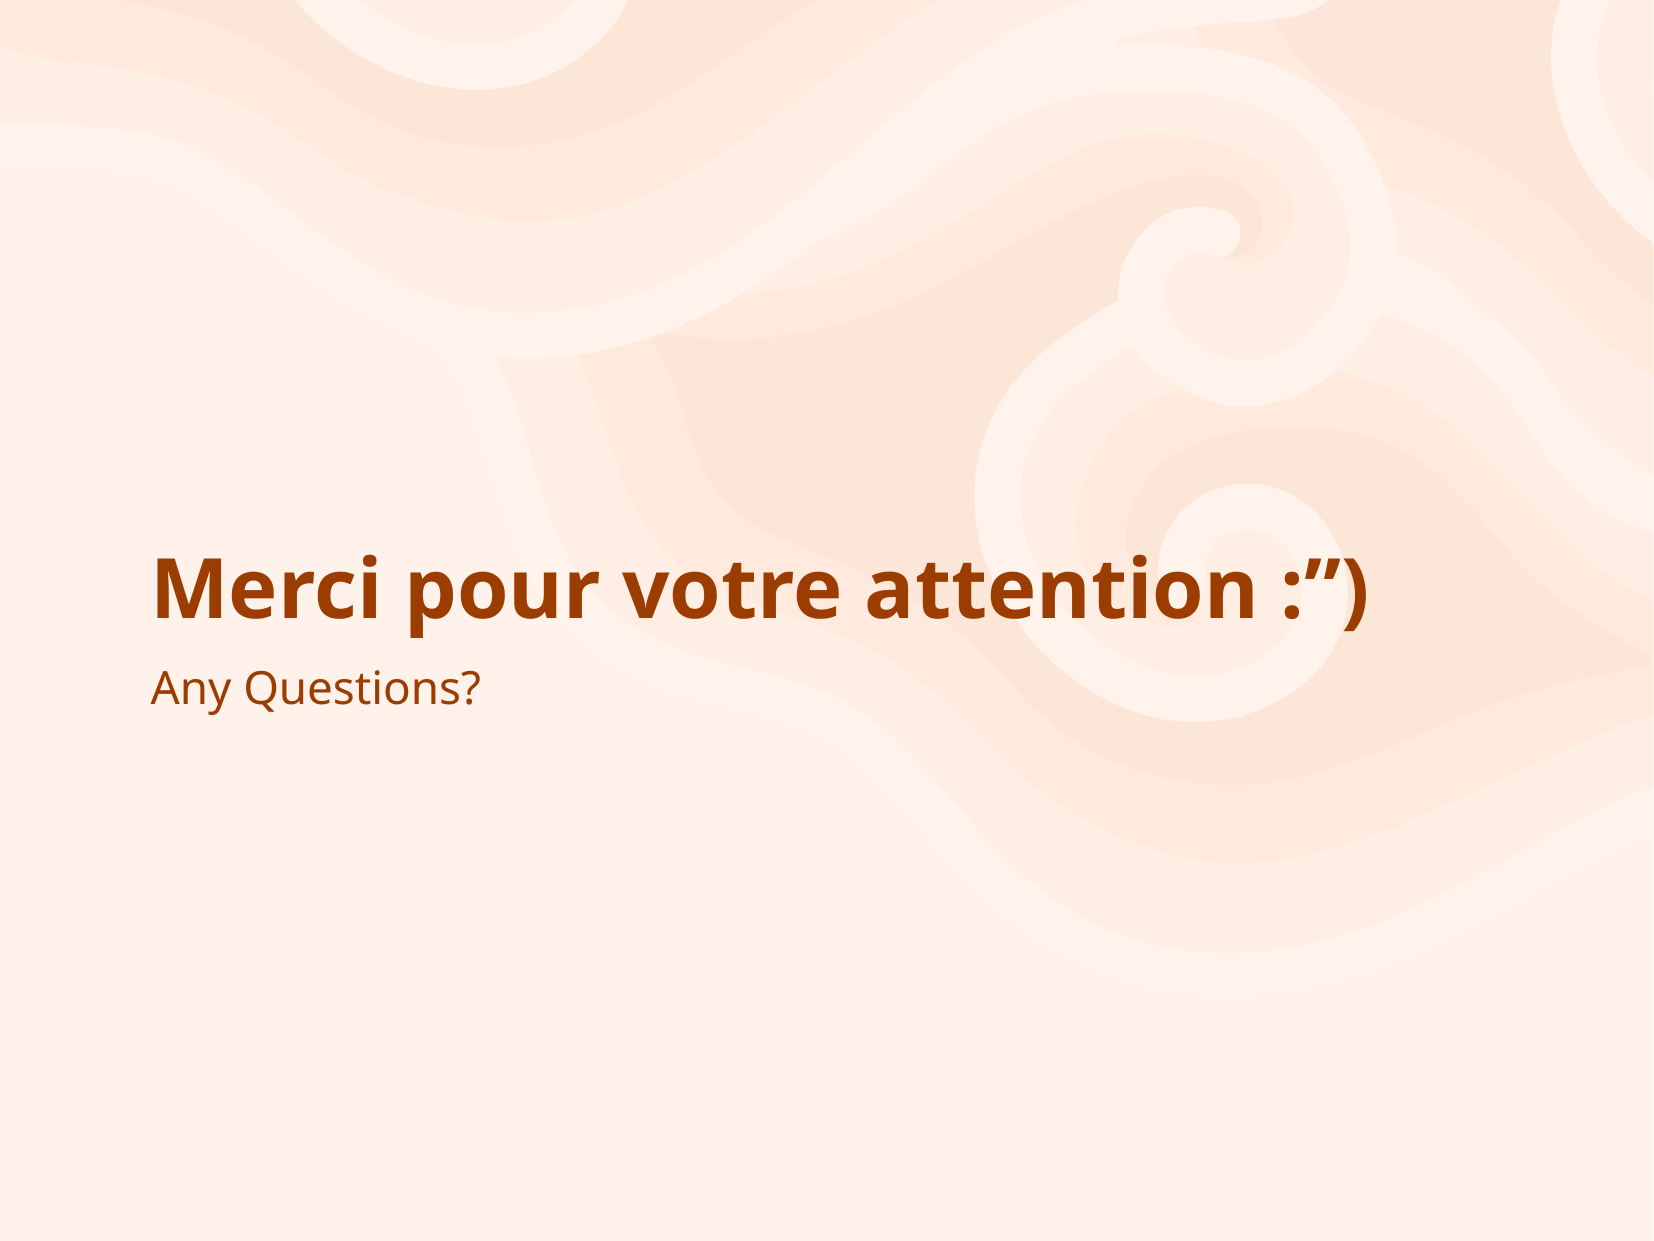

Merci pour votre attention :”)
Any Questions?